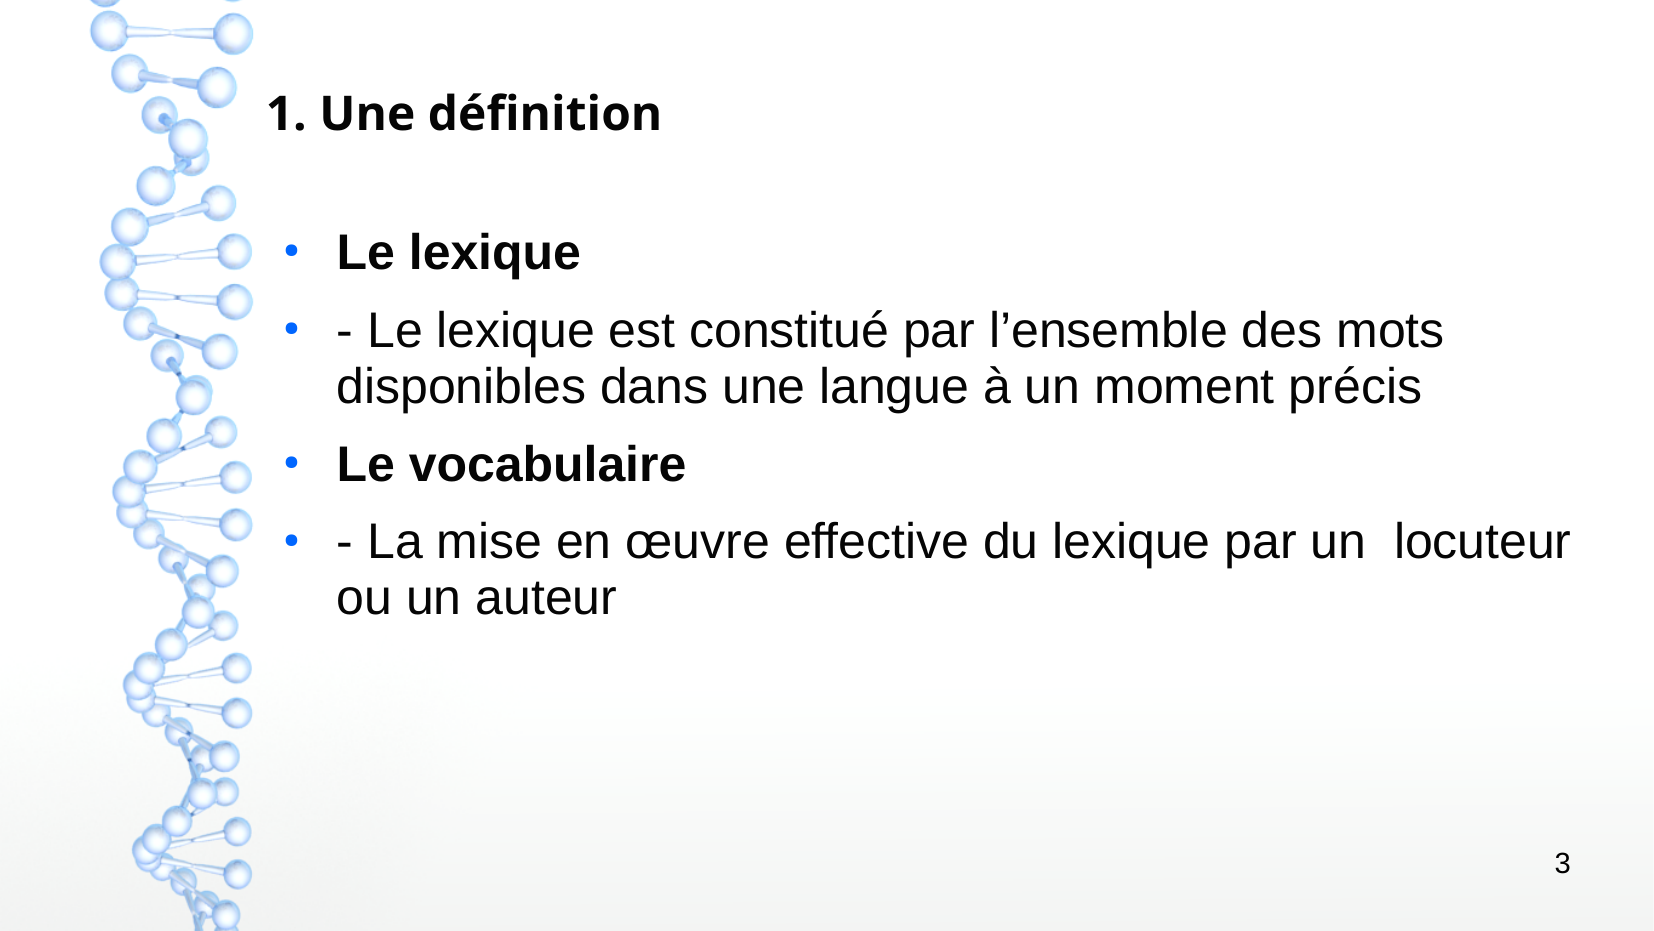

# 1. Une définition
Le lexique
- Le lexique est constitué par l’ensemble des mots disponibles dans une langue à un moment précis
Le vocabulaire
- La mise en œuvre effective du lexique par un locuteur ou un auteur
3